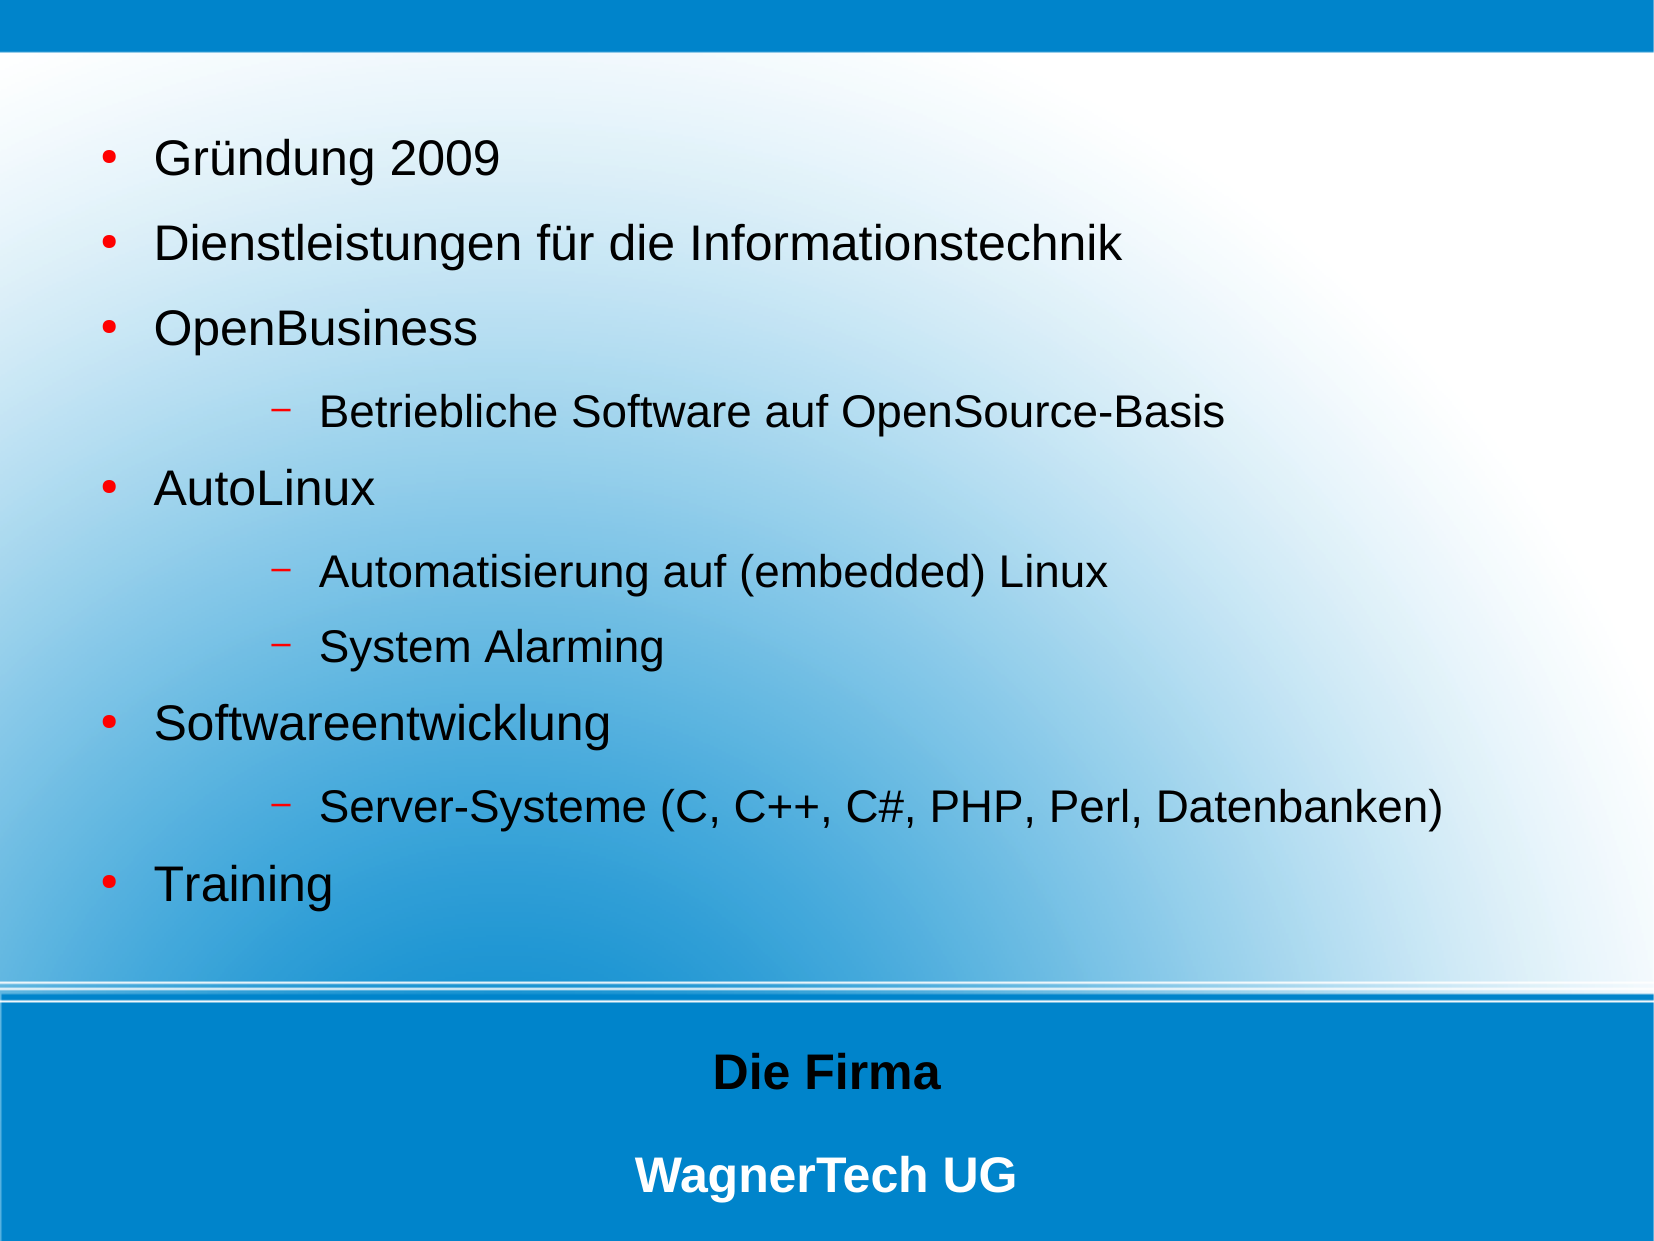

Gründung 2009
Dienstleistungen für die Informationstechnik
OpenBusiness
Betriebliche Software auf OpenSource-Basis
AutoLinux
Automatisierung auf (embedded) Linux
System Alarming
Softwareentwicklung
Server-Systeme (C, C++, C#, PHP, Perl, Datenbanken)
Training
# Die Firma